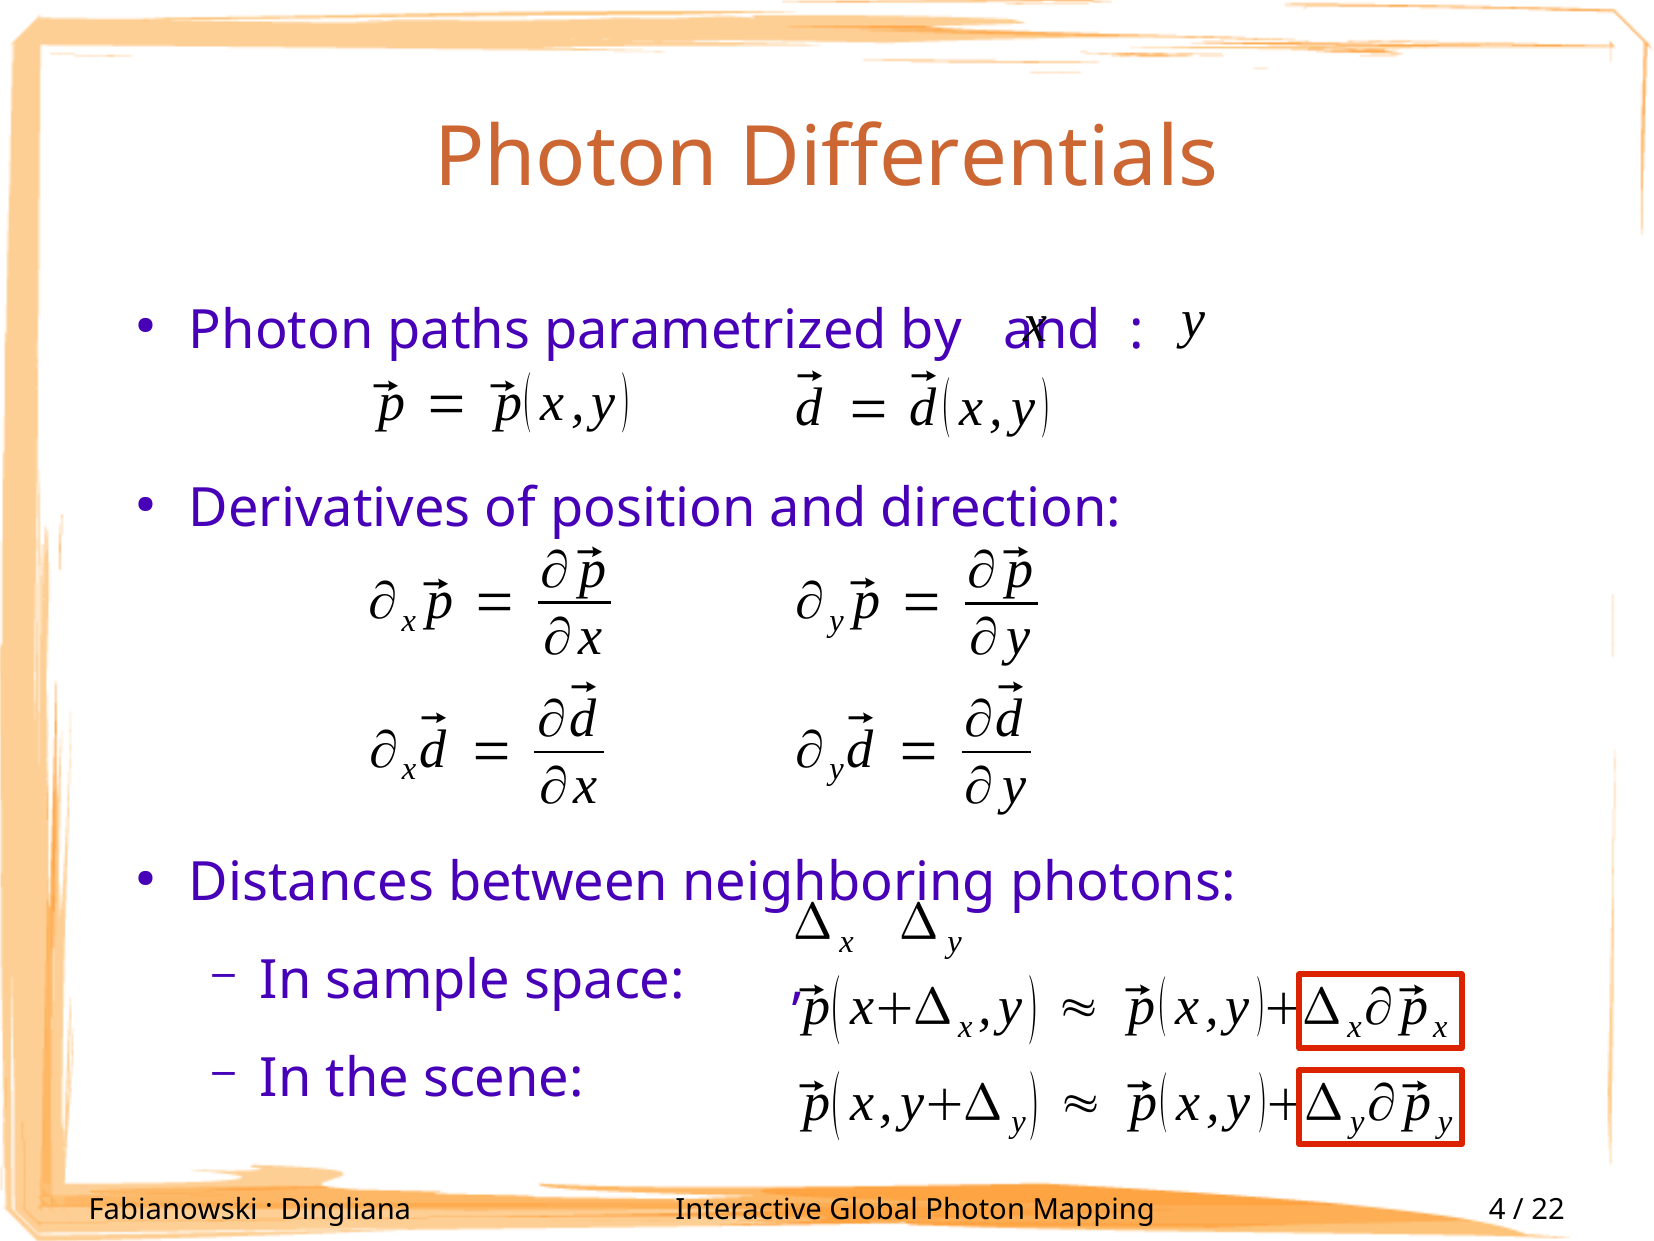

# Photon Differentials
Photon paths parametrized by and :
Derivatives of position and direction:
Distances between neighboring photons:
In sample space:		 ,
In the scene: